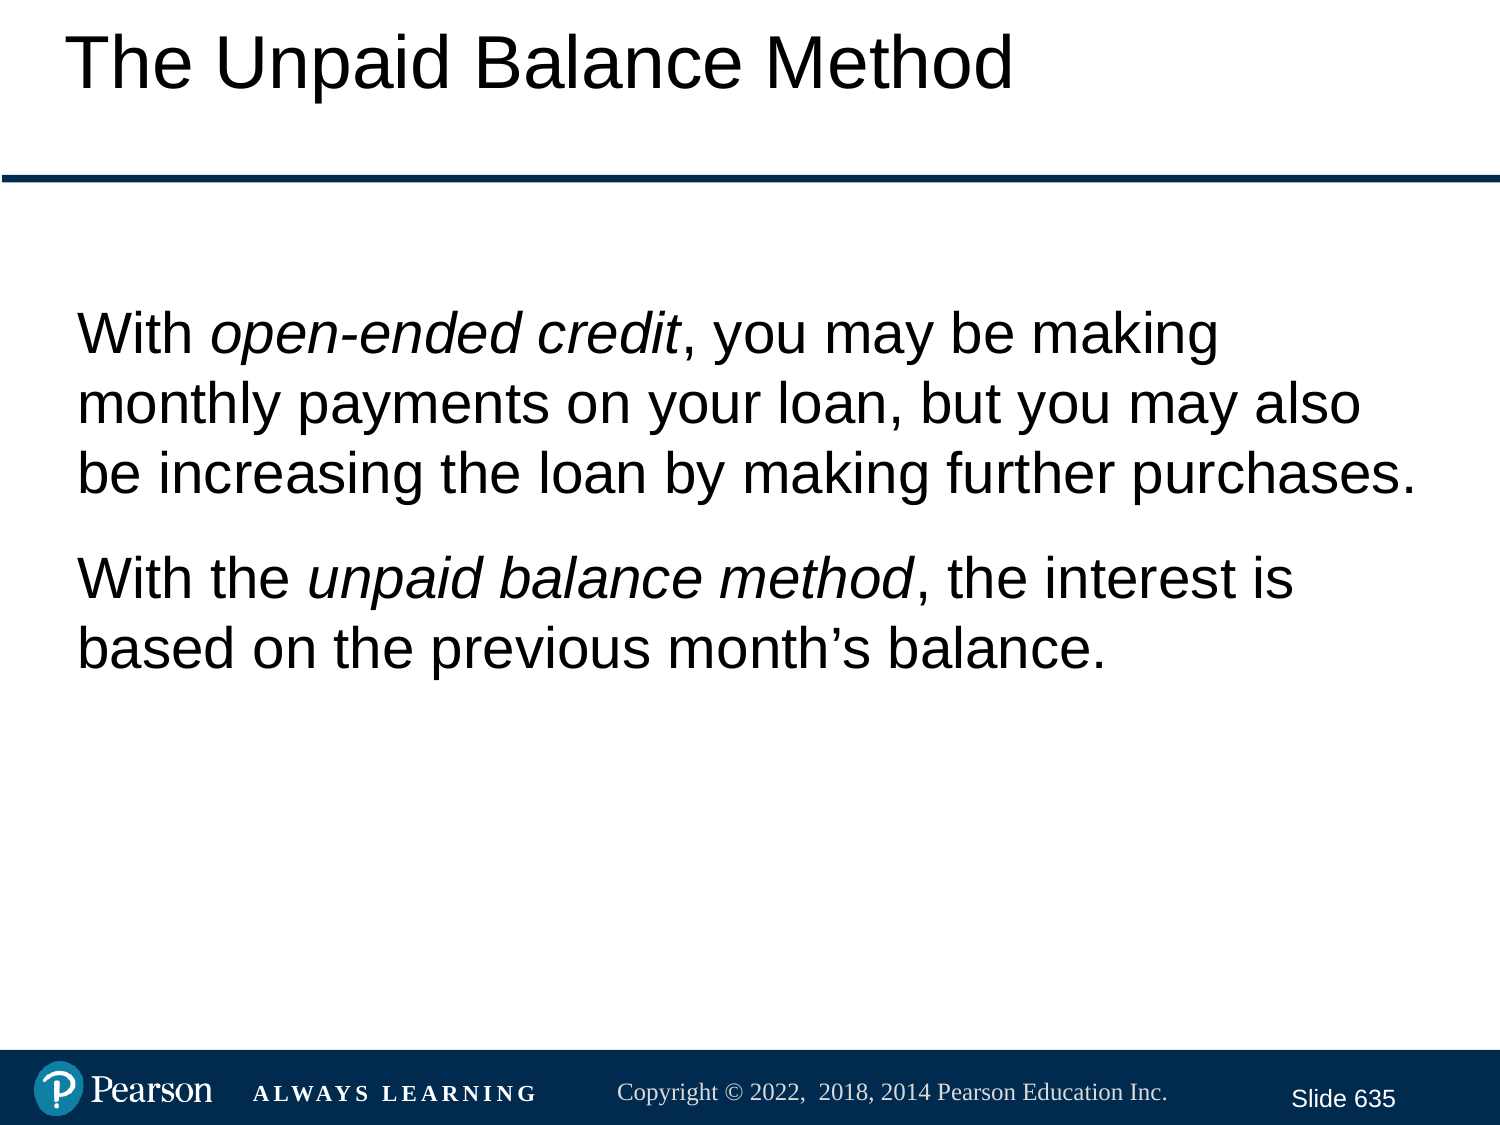

# The Unpaid Balance Method
With open-ended credit, you may be making monthly payments on your loan, but you may also be increasing the loan by making further purchases.
With the unpaid balance method, the interest is based on the previous month’s balance.